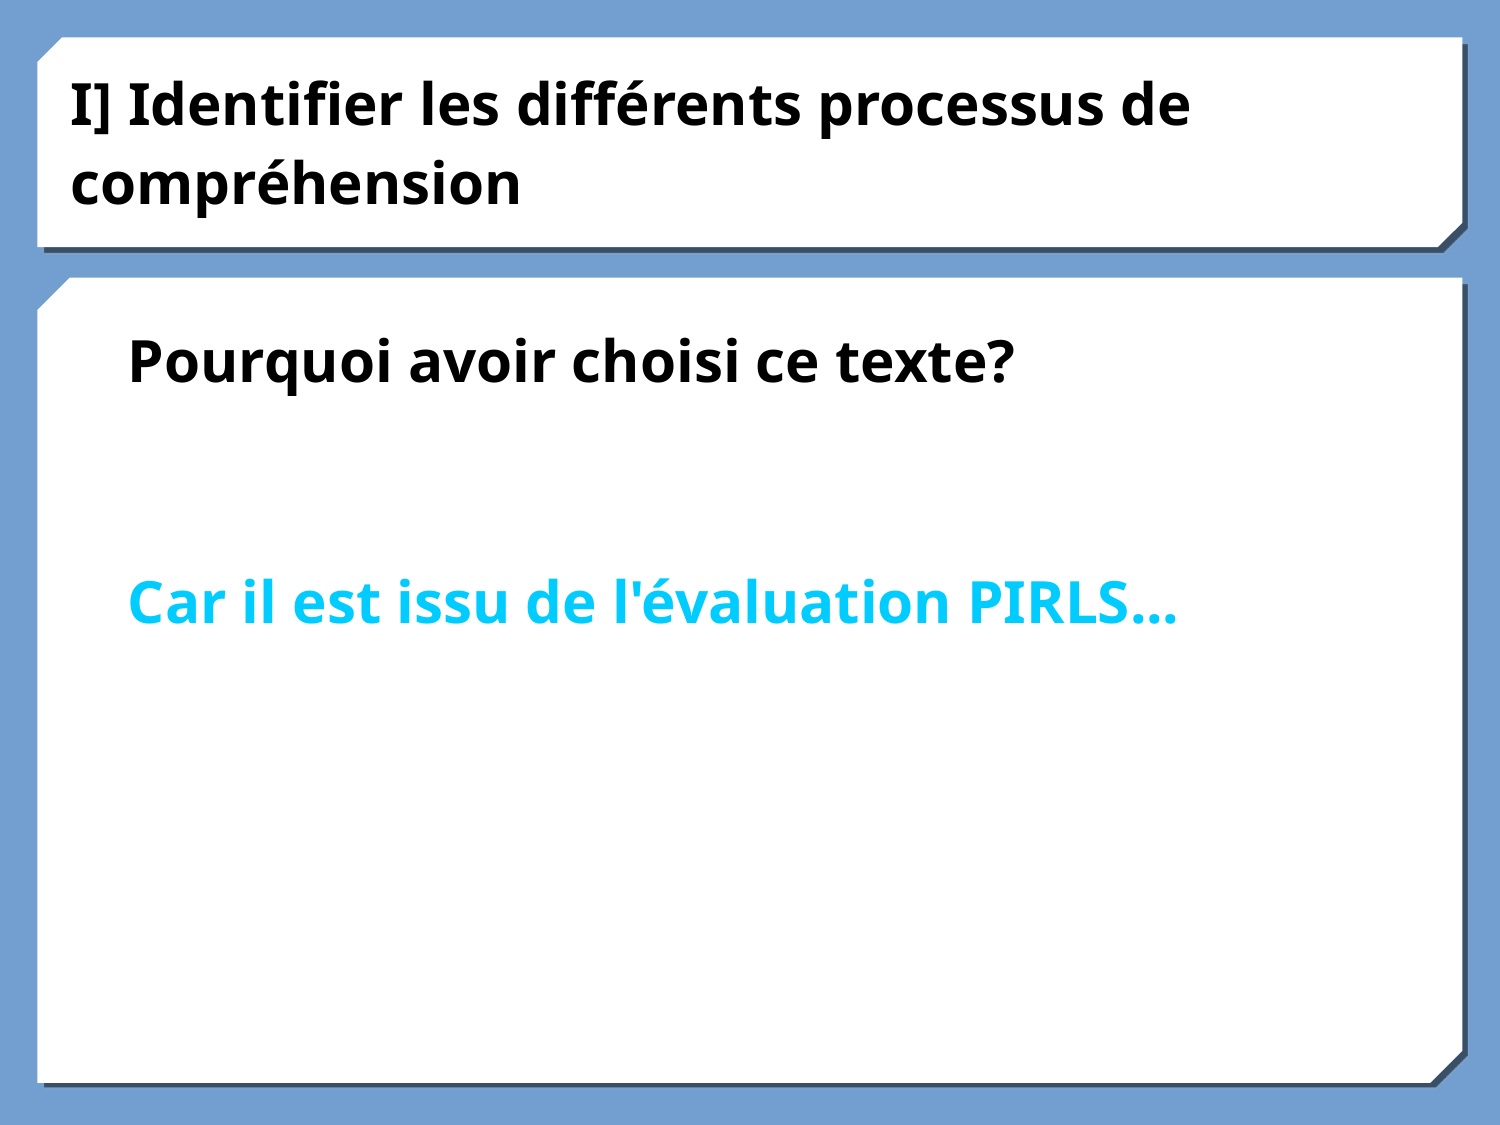

# I] Identifier les différents processus de compréhension
Pourquoi avoir choisi ce texte?
Car il est issu de l'évaluation PIRLS...